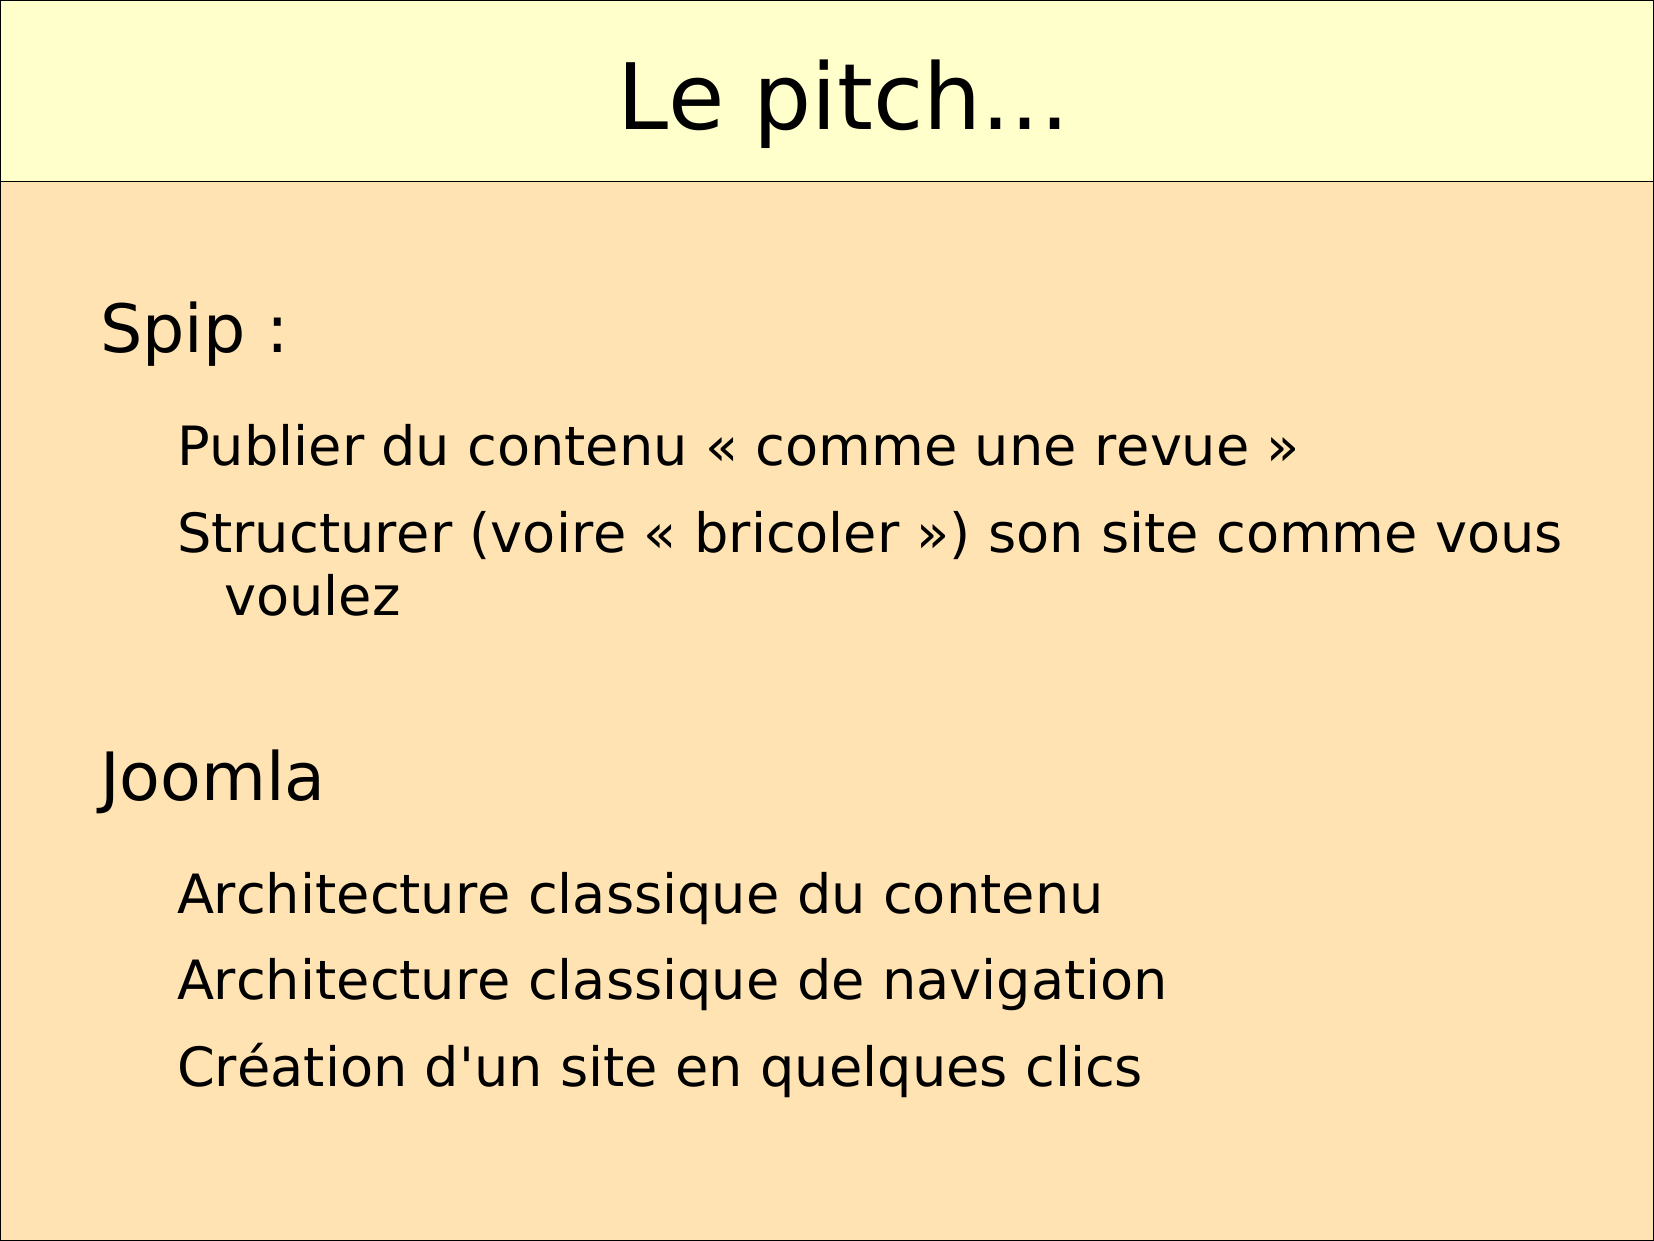

# Le pitch...
Spip :
Publier du contenu « comme une revue »
Structurer (voire « bricoler ») son site comme vous voulez
Joomla
Architecture classique du contenu
Architecture classique de navigation
Création d'un site en quelques clics